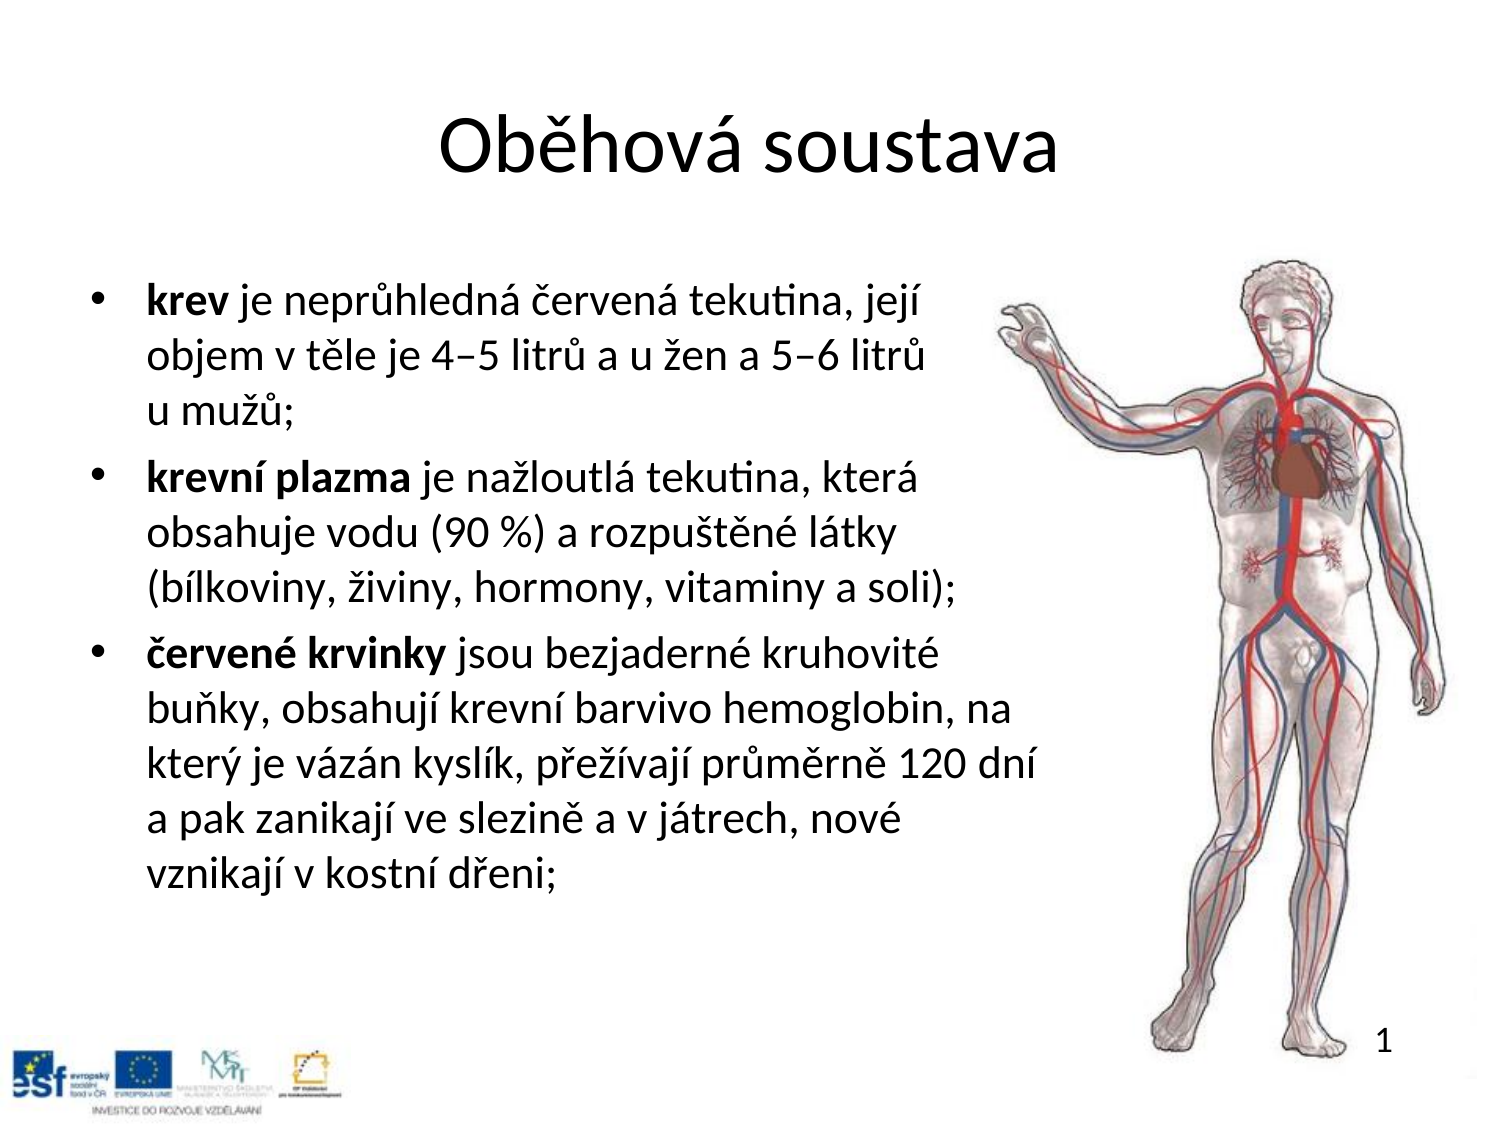

# Oběhová soustava
krev je neprůhledná červená tekutina, její objem v těle je 4–5 litrů a u žen a 5–6 litrů
u mužů;
krevní plazma je nažloutlá tekutina, která obsahuje vodu (90 %) a rozpuštěné látky (bílkoviny, živiny, hormony, vitaminy a soli);
červené krvinky jsou bezjaderné kruhovité buňky, obsahují krevní barvivo hemoglobin, na který je vázán kyslík, přežívají průměrně 120 dní a pak zanikají ve slezině a v játrech, nové vznikají v kostní dřeni;
1